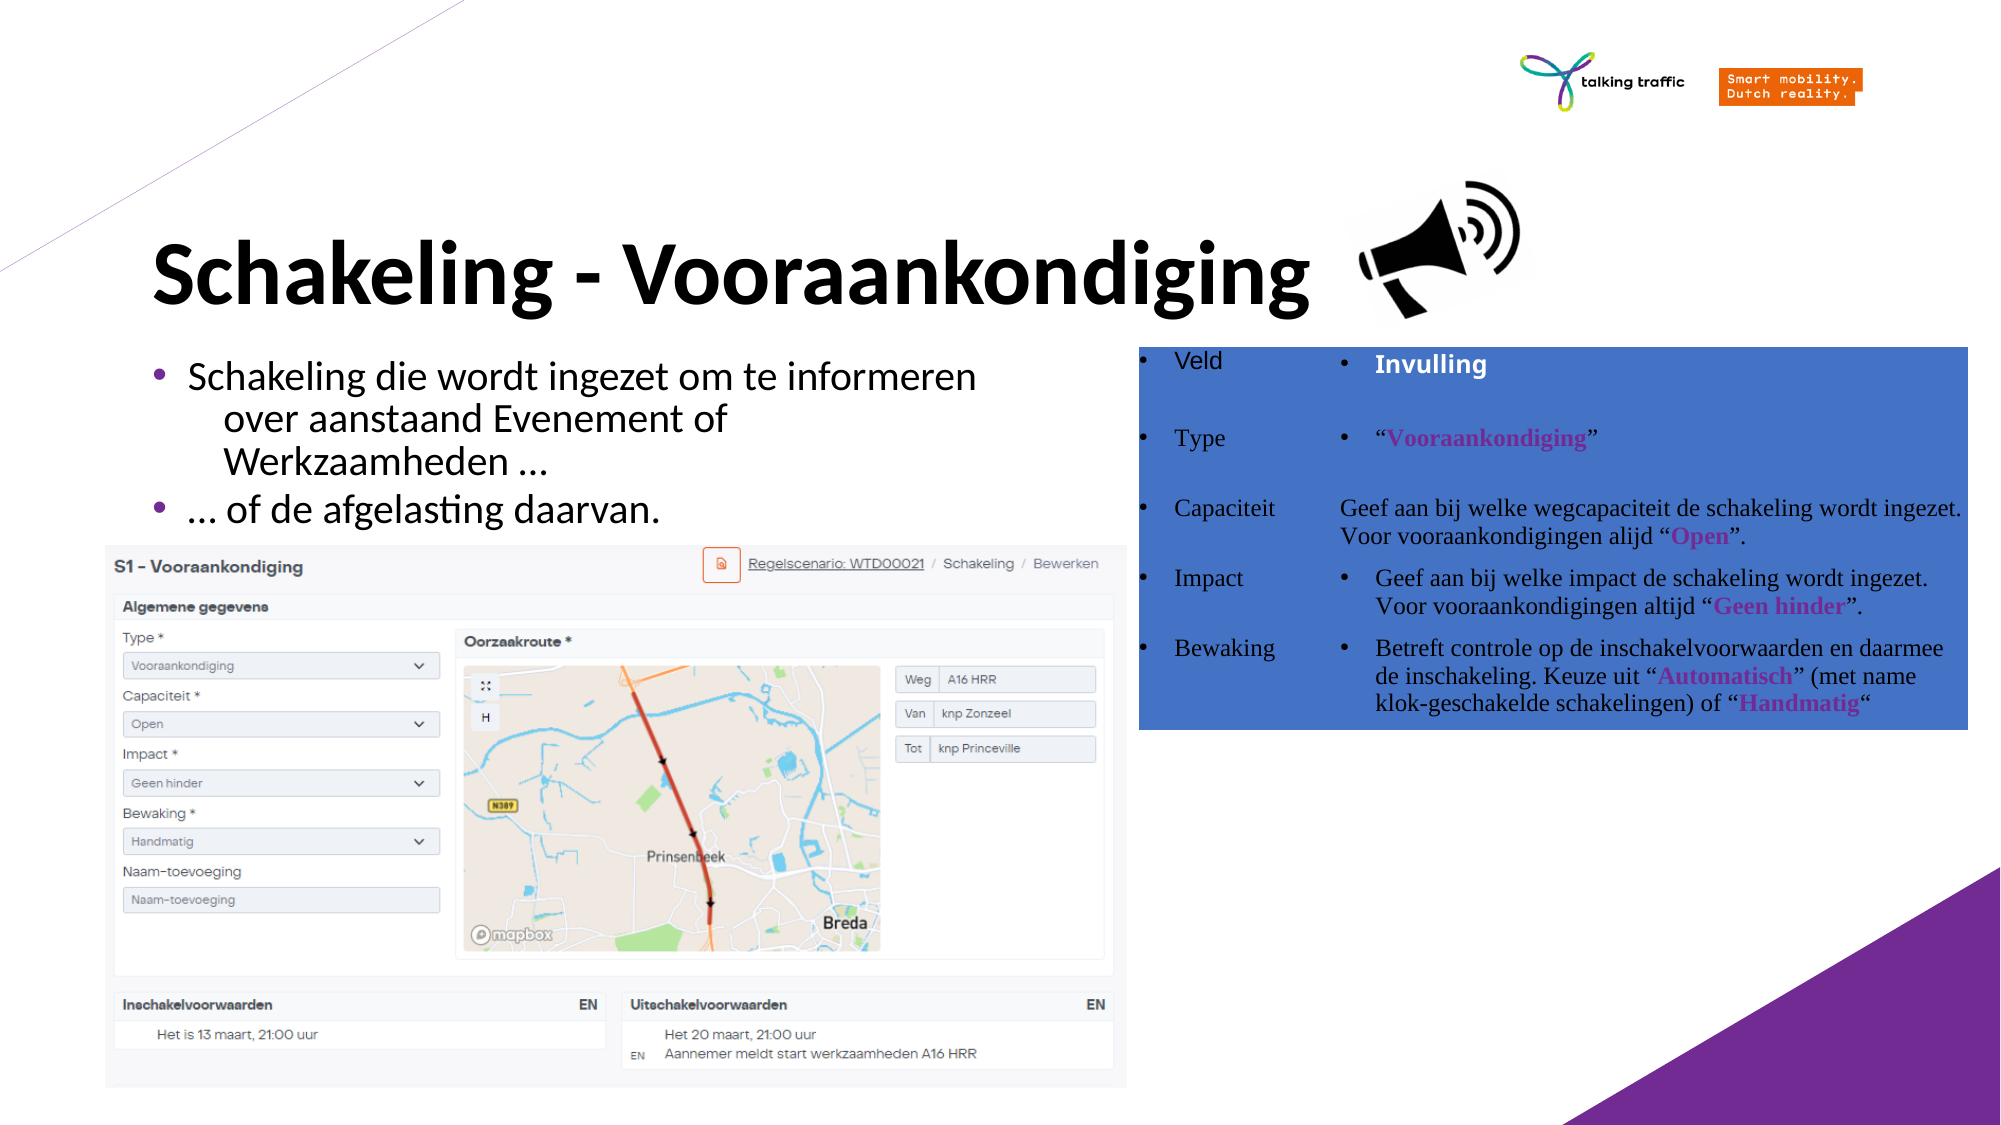

Schakeling - Vooraankondiging
| Veld | Invulling |
| --- | --- |
| Type | “Vooraankondiging” |
| Capaciteit | Geef aan bij welke wegcapaciteit de schakeling wordt ingezet. Voor vooraankondigingen alijd “Open”. |
| Impact | Geef aan bij welke impact de schakeling wordt ingezet. Voor vooraankondigingen altijd “Geen hinder”. |
| Bewaking | Betreft controle op de inschakelvoorwaarden en daarmee de inschakeling. Keuze uit “Automatisch” (met name klok-geschakelde schakelingen) of “Handmatig“ |
# Schakeling die wordt ingezet om te informeren over aanstaand Evenement of Werkzaamheden …
… of de afgelasting daarvan.
42